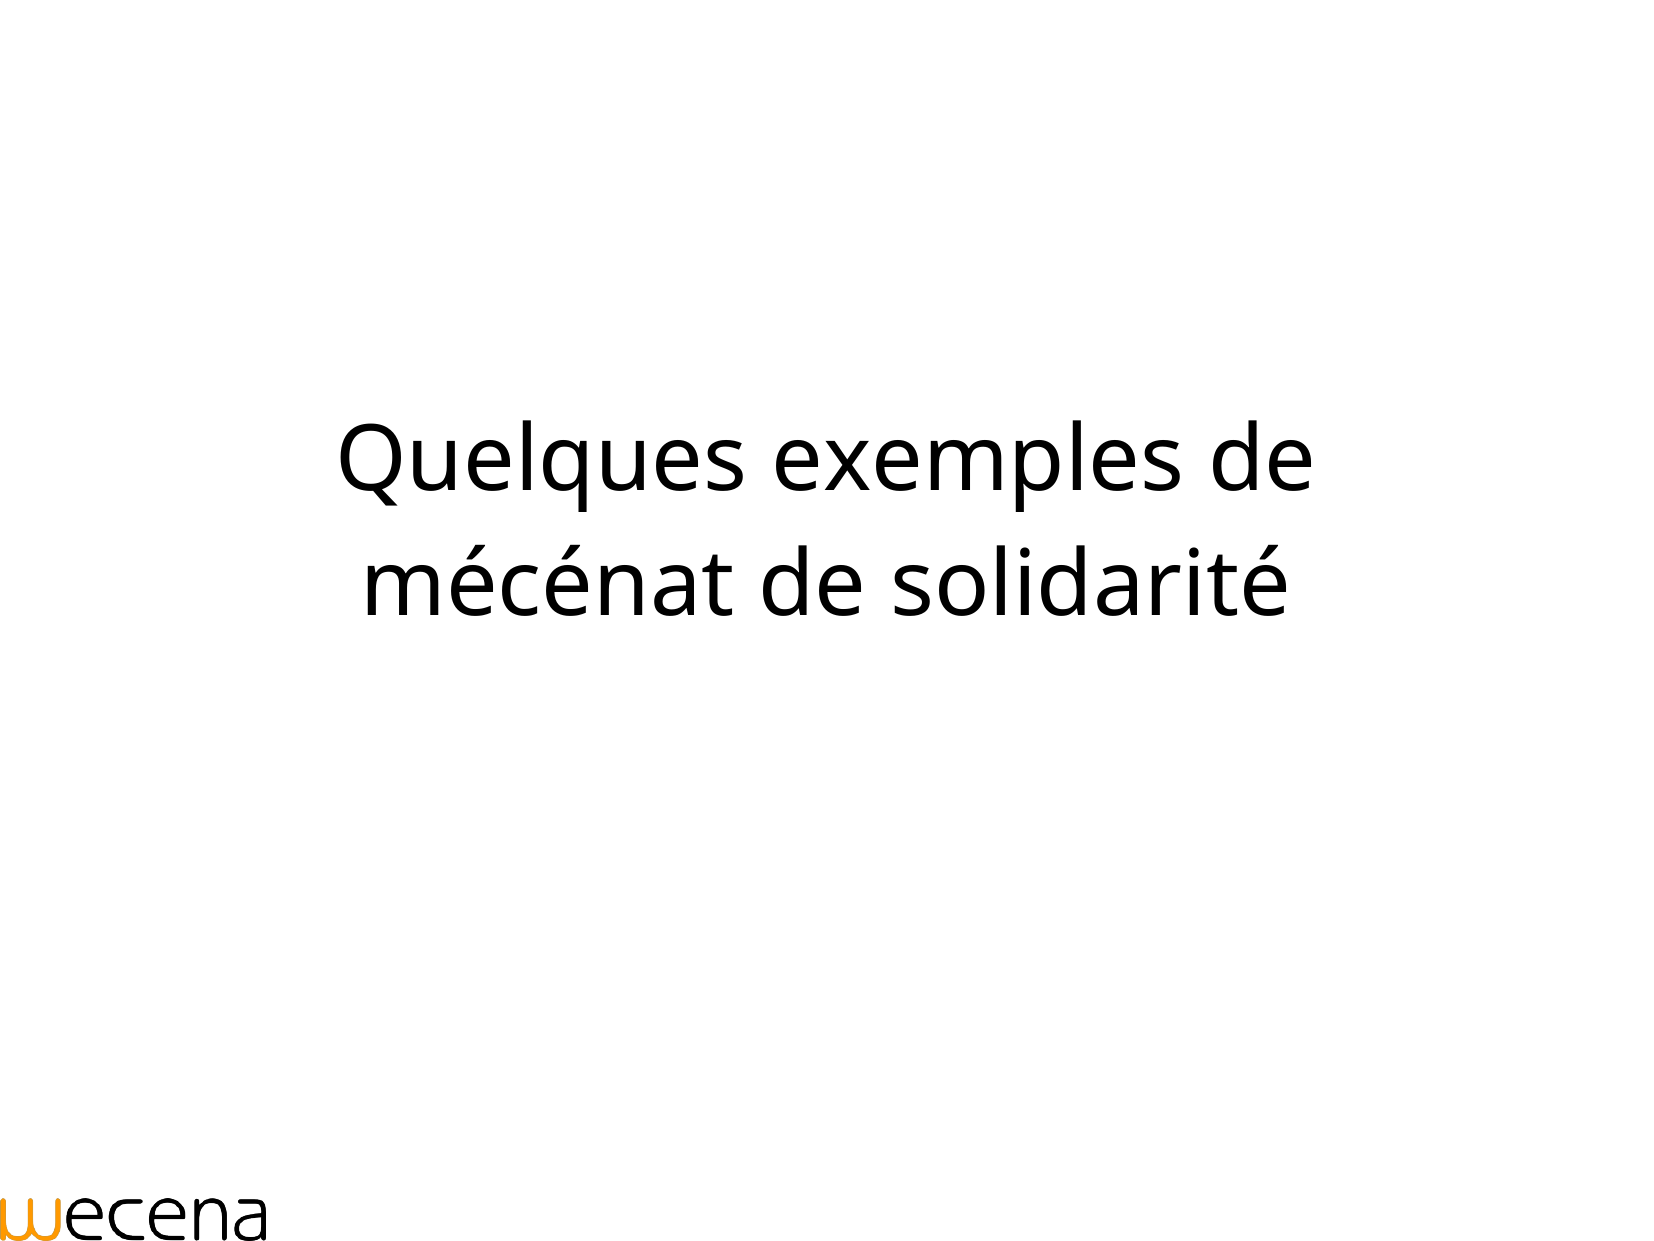

# Quelques exemples de mécénat de solidarité